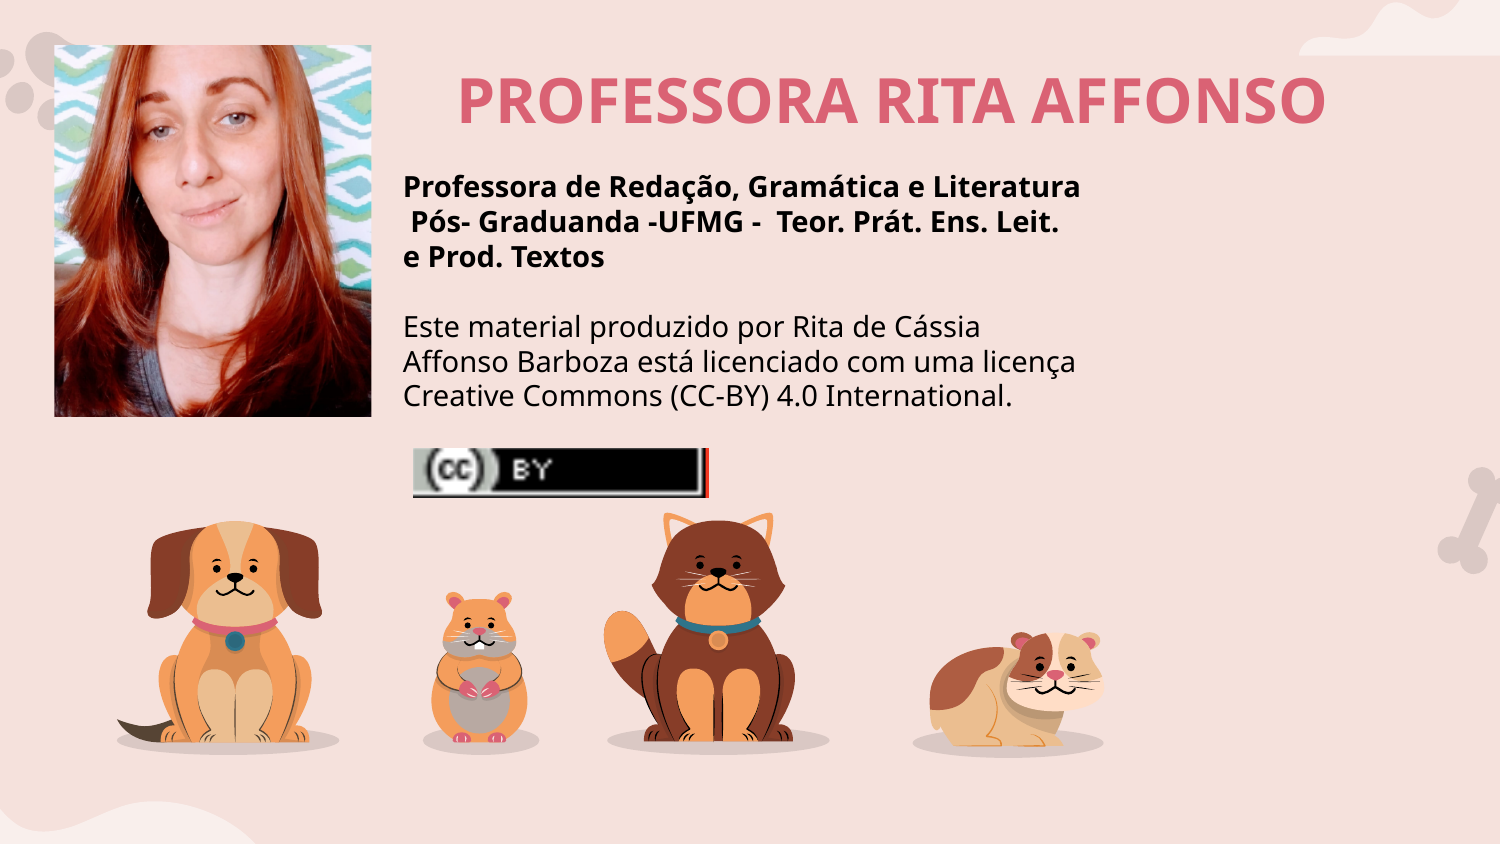

PROFESSORA RITA AFFONSO
# Professora de Redação, Gramática e Literatura Pós- Graduanda -UFMG - Teor. Prát. Ens. Leit. e Prod. Textos
Este material produzido por Rita de Cássia Affonso Barboza está licenciado com uma licença Creative Commons (CC-BY) 4.0 International.